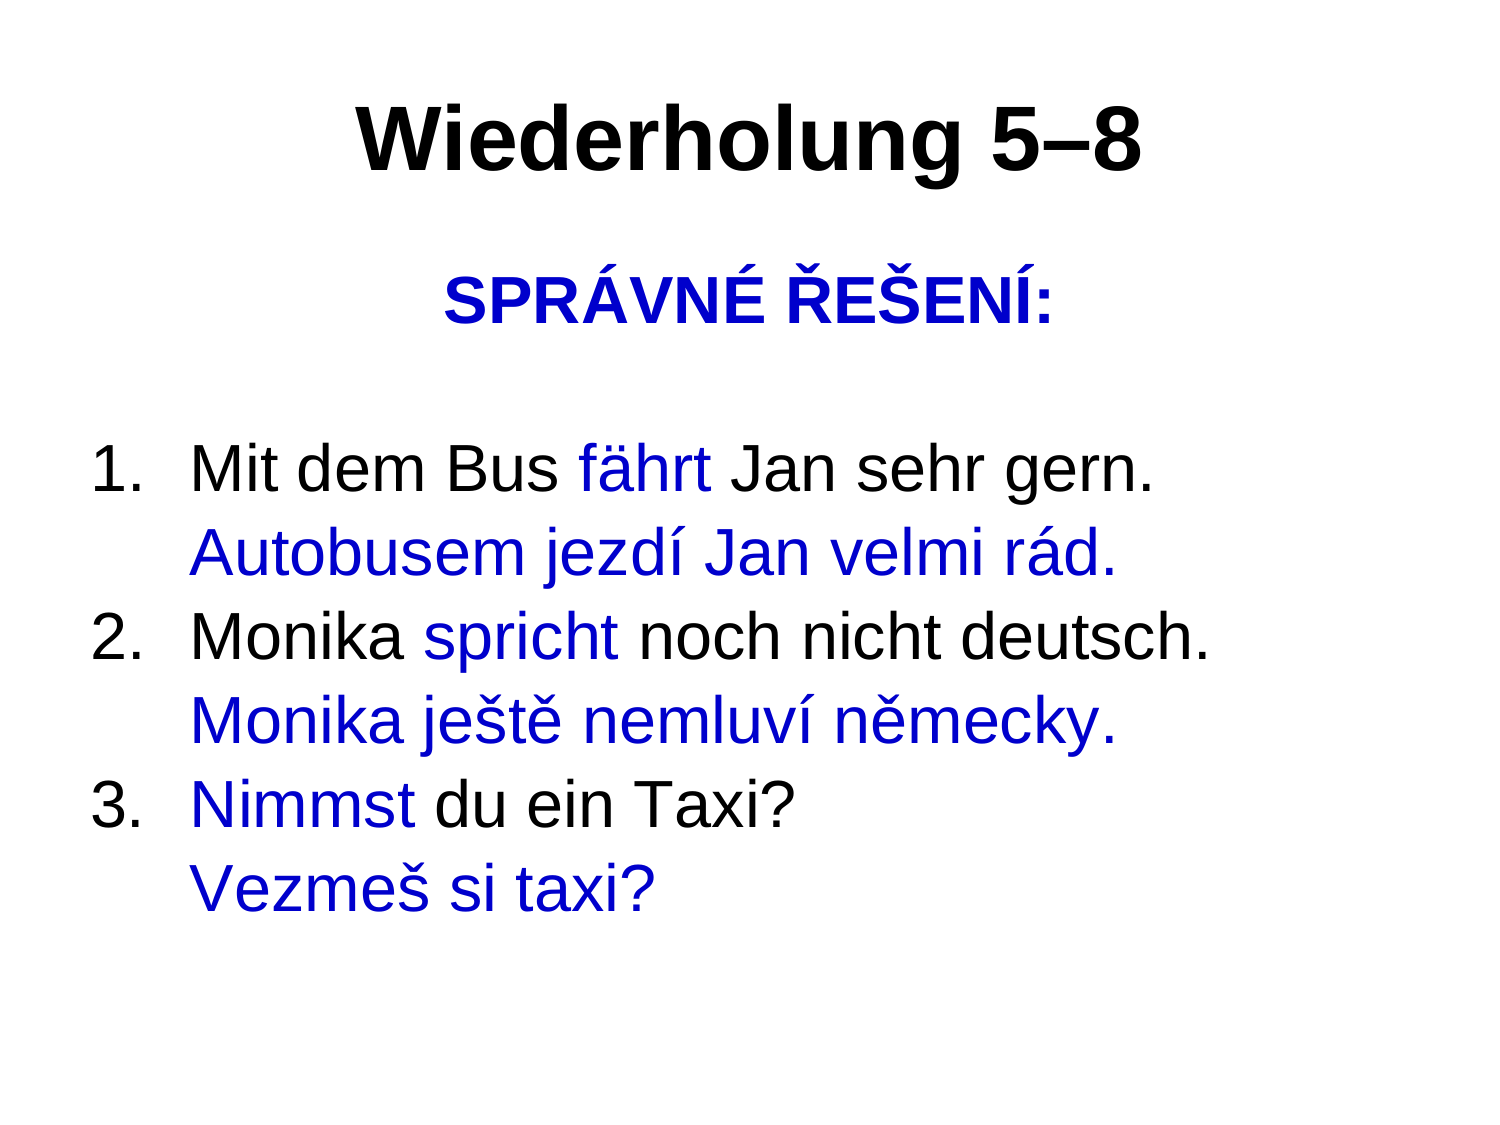

# Wiederholung 5–8
SPRÁVNÉ ŘEŠENÍ:
Mit dem Bus fährt Jan sehr gern.
	Autobusem jezdí Jan velmi rád.
Monika spricht noch nicht deutsch.
	Monika ještě nemluví německy.
3. 	Nimmst du ein Taxi?
	Vezmeš si taxi?